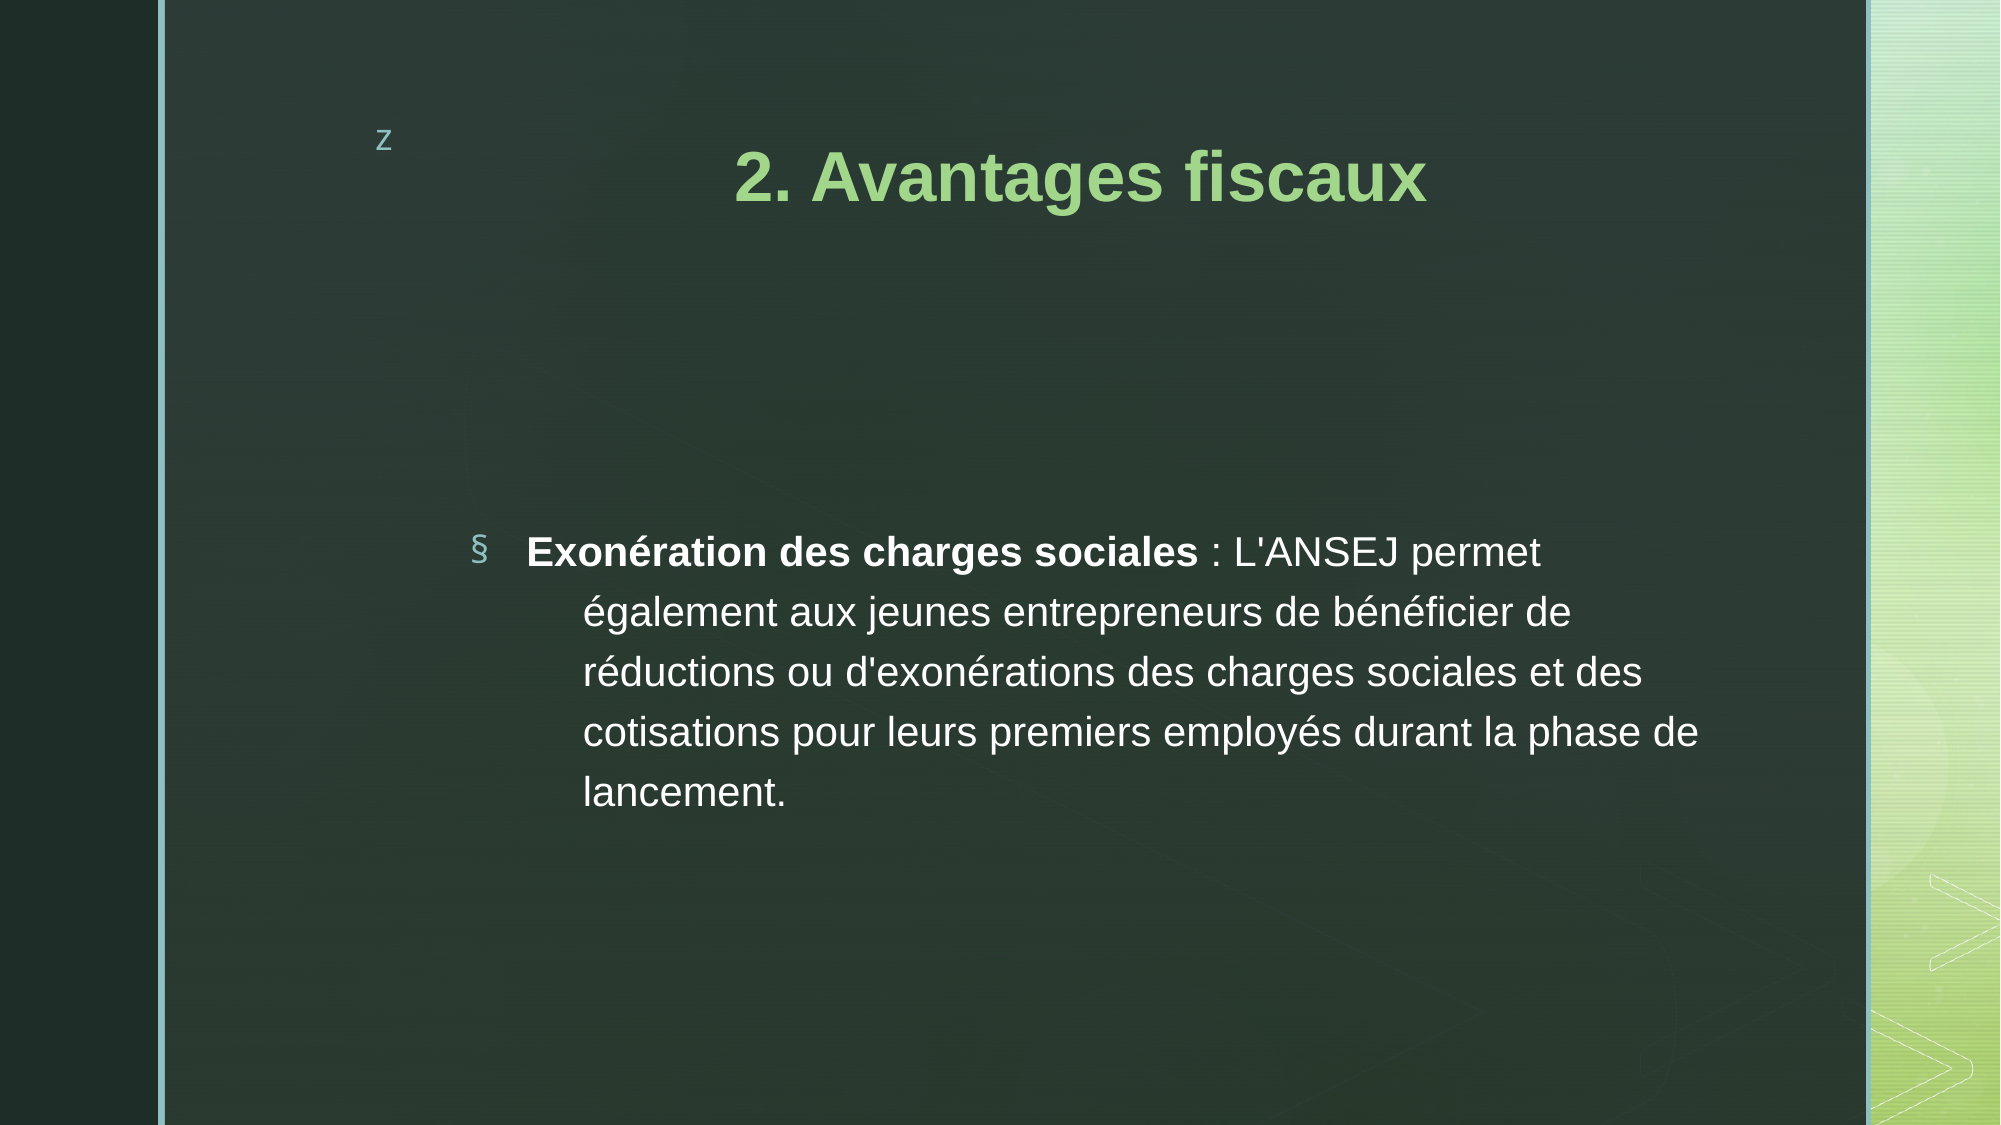

# 2. Avantages fiscaux
Exonération des charges sociales : L'ANSEJ permet également aux jeunes entrepreneurs de bénéficier de réductions ou d'exonérations des charges sociales et des cotisations pour leurs premiers employés durant la phase de lancement.